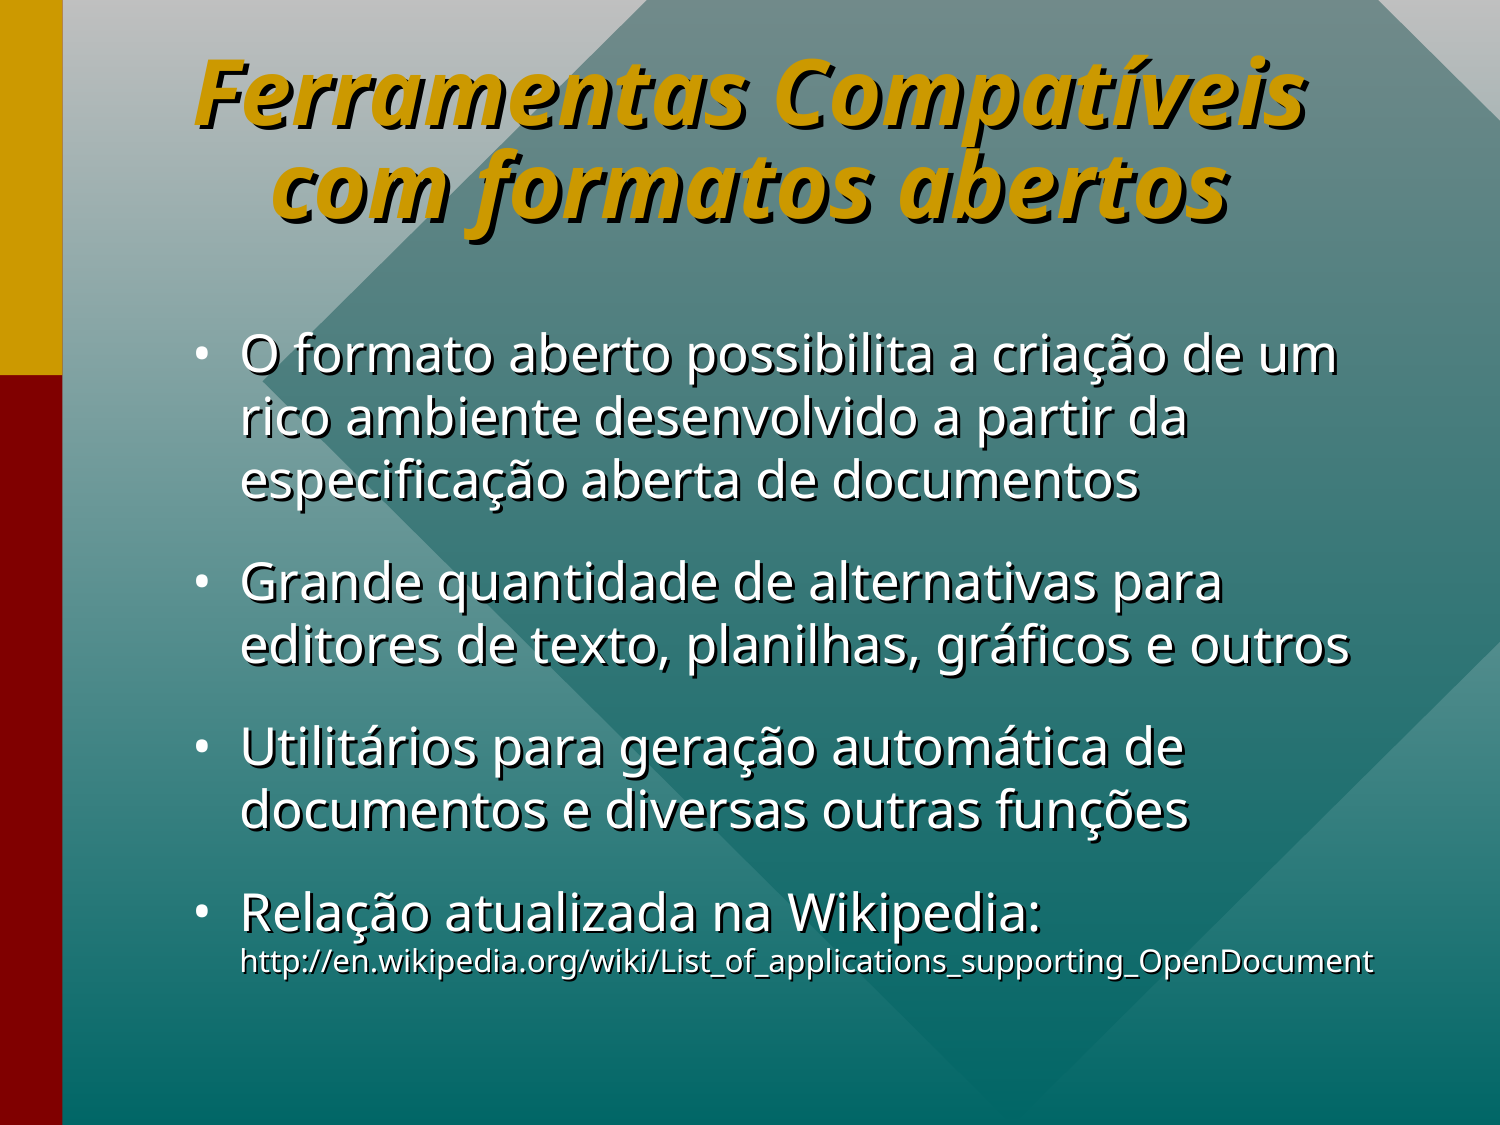

# Ferramentas Compatíveis com formatos abertos
O formato aberto possibilita a criação de um rico ambiente desenvolvido a partir da especificação aberta de documentos
Grande quantidade de alternativas para editores de texto, planilhas, gráficos e outros
Utilitários para geração automática de documentos e diversas outras funções
Relação atualizada na Wikipedia:
http://en.wikipedia.org/wiki/List_of_applications_supporting_OpenDocument